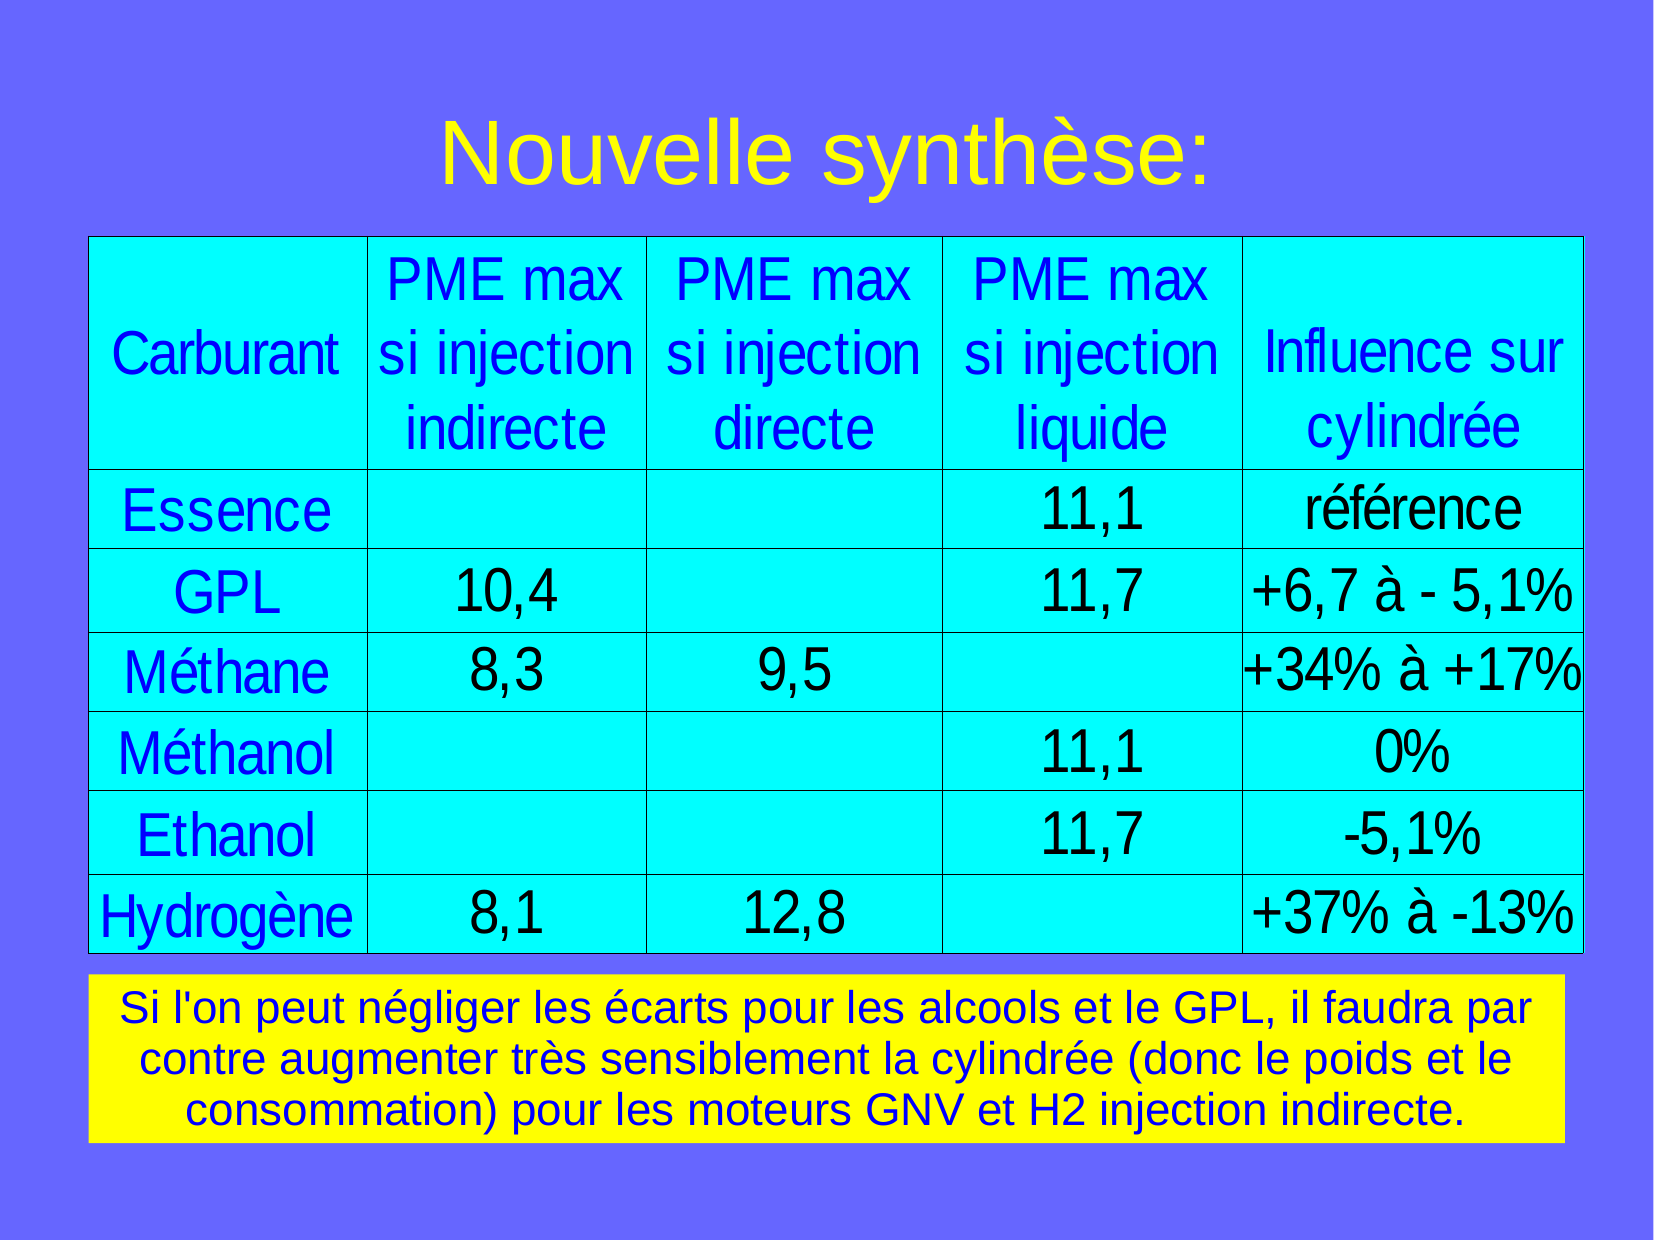

# Nouvelle synthèse:
Si l'on peut négliger les écarts pour les alcools et le GPL, il faudra par contre augmenter très sensiblement la cylindrée (donc le poids et le consommation) pour les moteurs GNV et H2 injection indirecte.